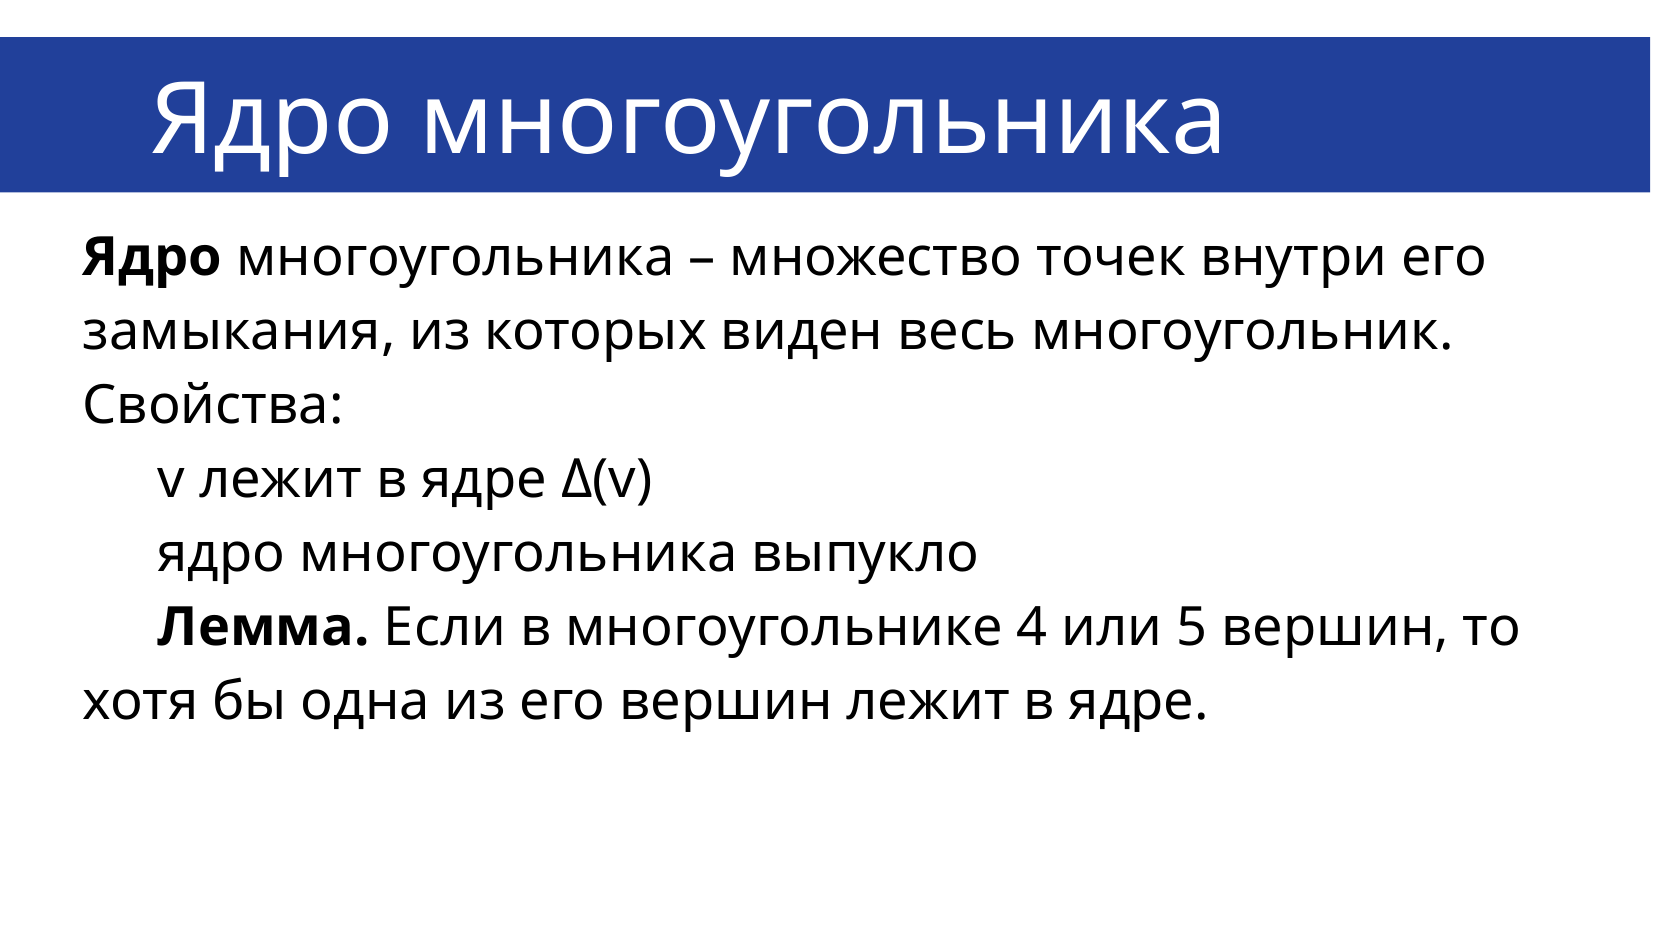

# Ядро многоугольника
Ядро многоугольника – множество точек внутри его замыкания, из которых виден весь многоугольник.
Свойства:
	v лежит в ядре Δ(v)
	ядро многоугольника выпукло
	Лемма. Если в многоугольнике 4 или 5 вершин, то хотя бы одна из его вершин лежит в ядре.